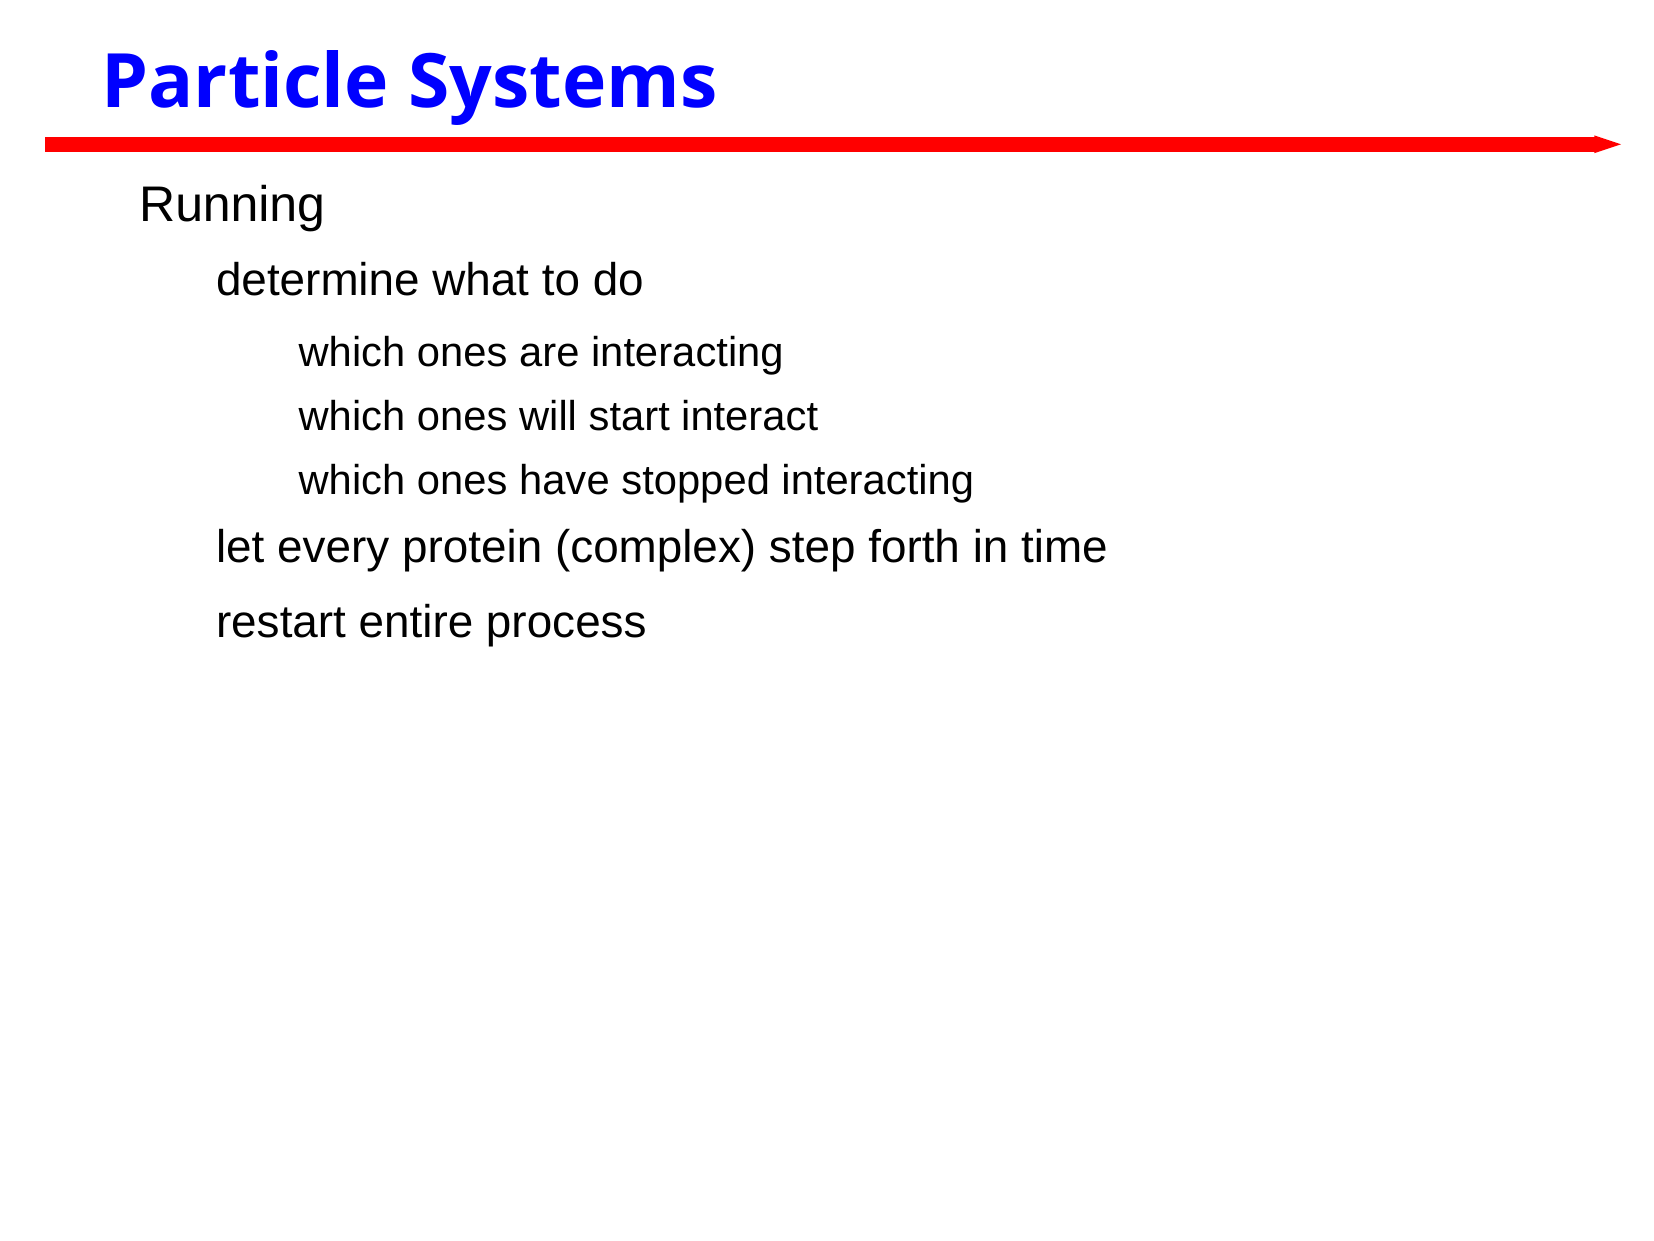

# Particle Systems
Running
determine what to do
which ones are interacting
which ones will start interact
which ones have stopped interacting
let every protein (complex) step forth in time
restart entire process